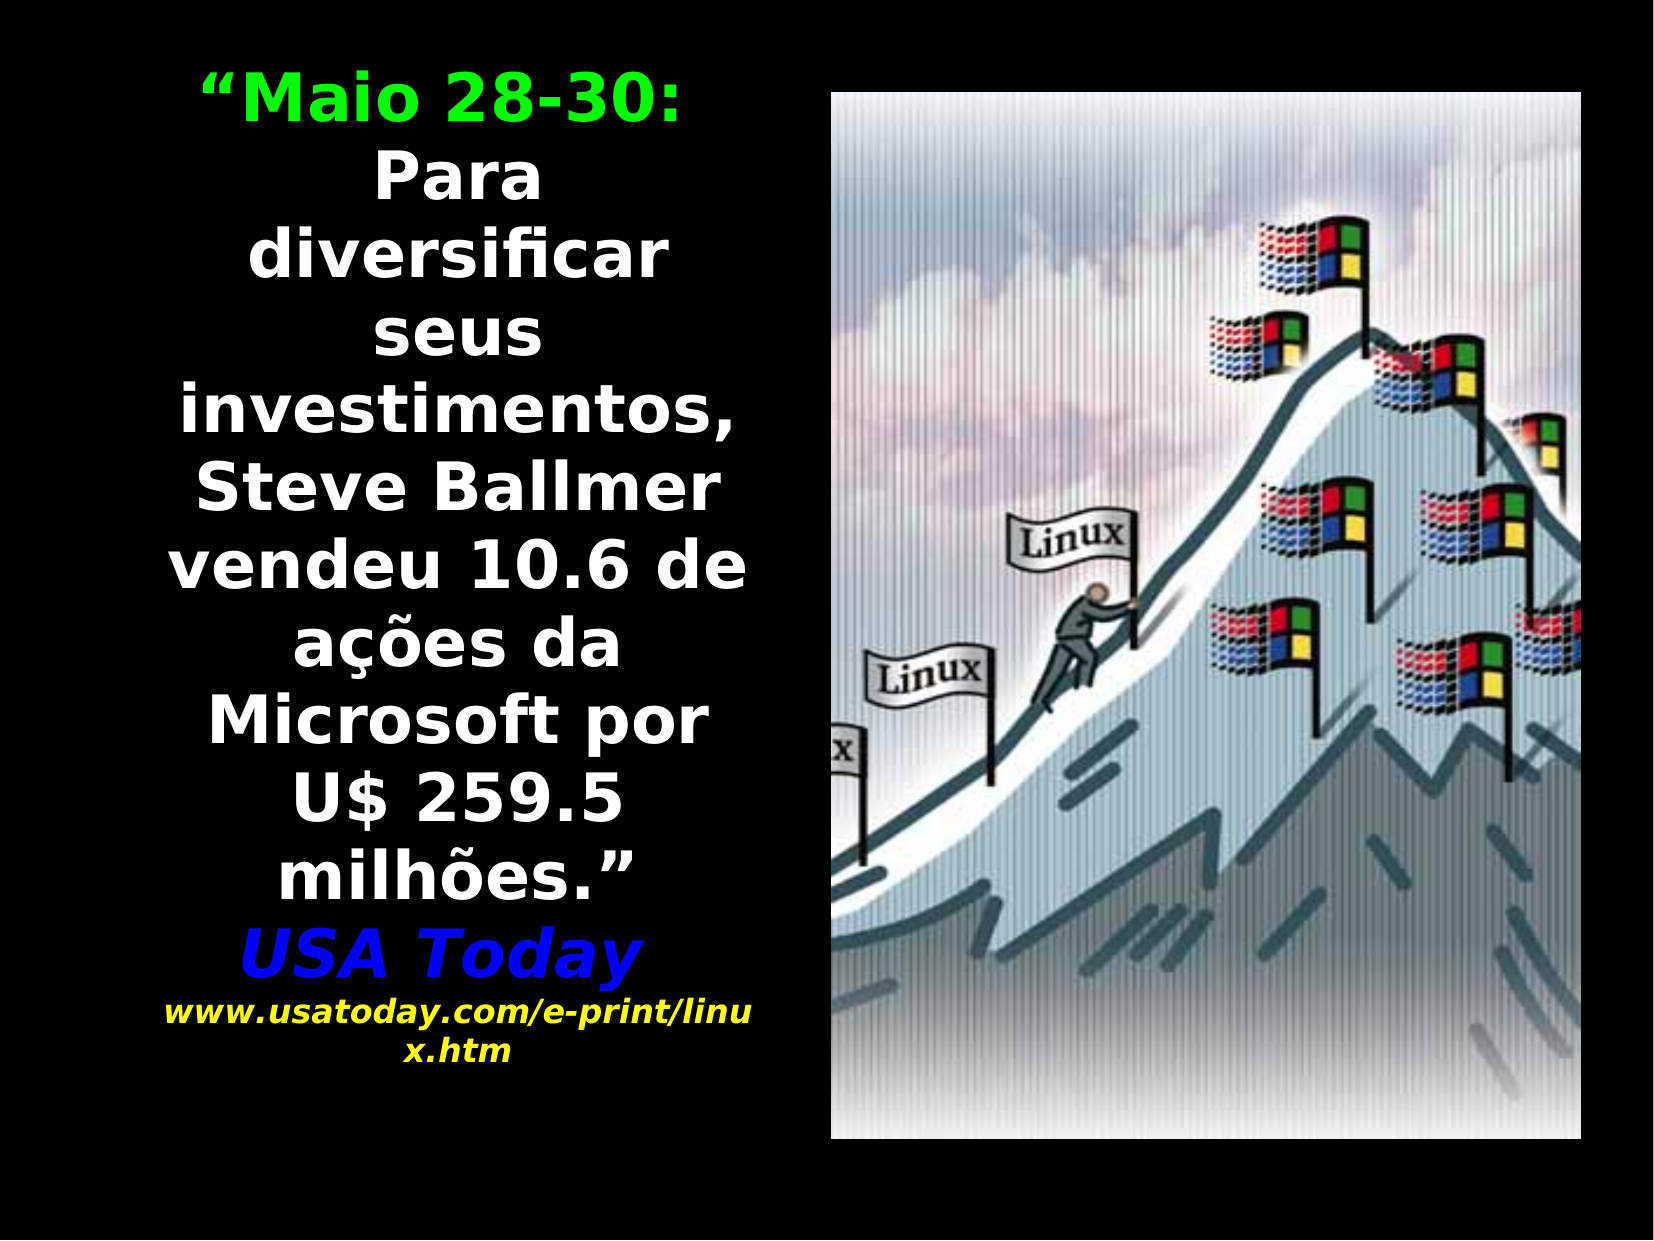

# “Maio 28-30: Para diversificar seus investimentos, Steve Ballmer vendeu 10.6 de ações da Microsoft por U$ 259.5 milhões.”
USA Today
www.usatoday.com/e-print/linux.htm